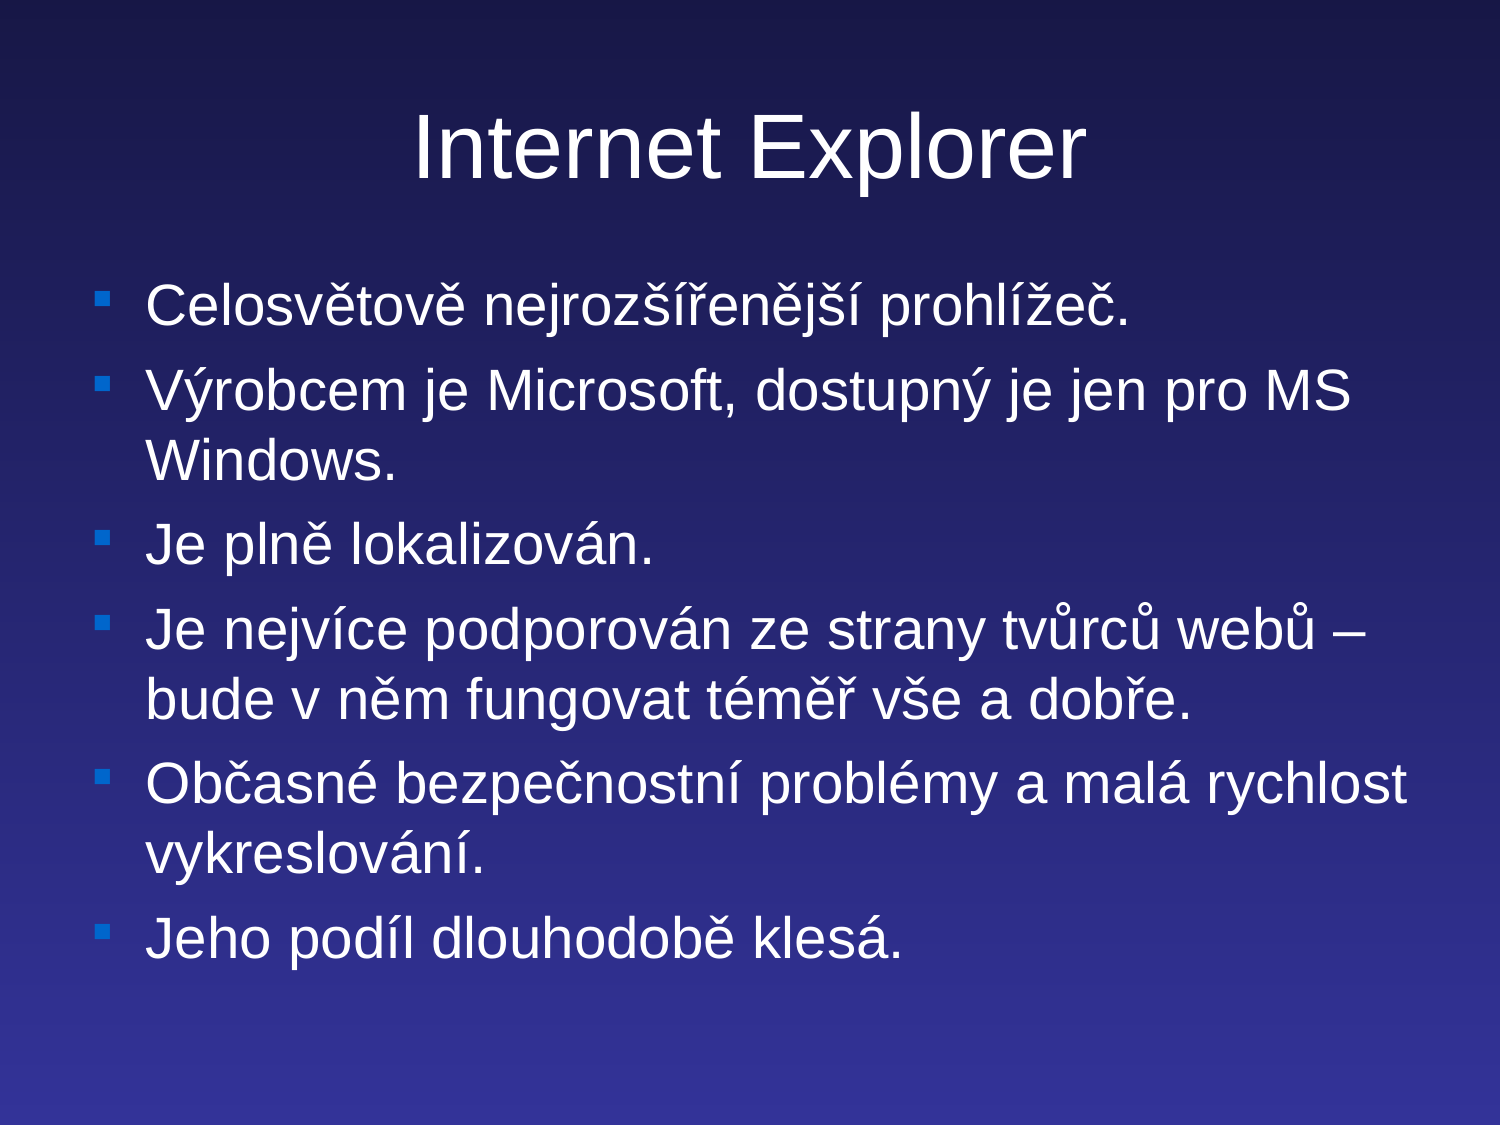

# Internet Explorer
Celosvětově nejrozšířenější prohlížeč.
Výrobcem je Microsoft, dostupný je jen pro MS Windows.
Je plně lokalizován.
Je nejvíce podporován ze strany tvůrců webů – bude v něm fungovat téměř vše a dobře.
Občasné bezpečnostní problémy a malá rychlost vykreslování.
Jeho podíl dlouhodobě klesá.